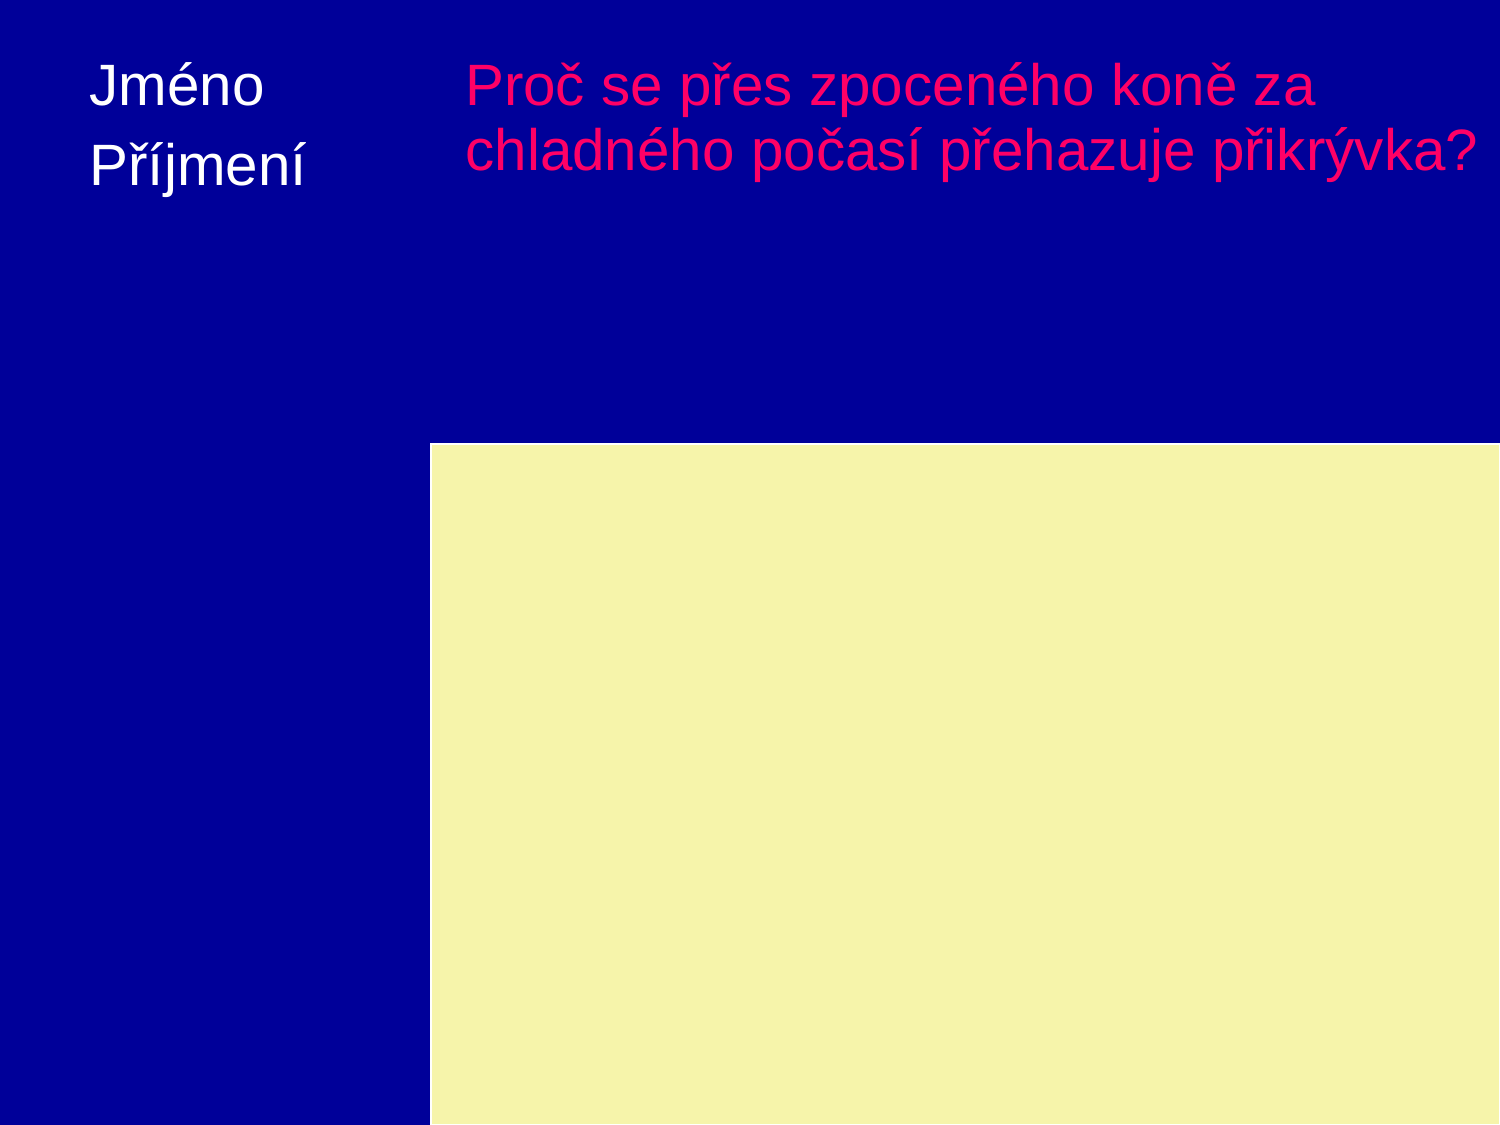

Jméno
Příjmení
Proč se přes zpoceného koně za chladného počasí přehazuje přikrývka?
Zpocený kůň potřebuje mnoho tepla na
odpaření potu. Proto se silně ochladí. Za chladného počasí či mrazu dokonce natolik, že by se mohl podchladit a onemocnět.